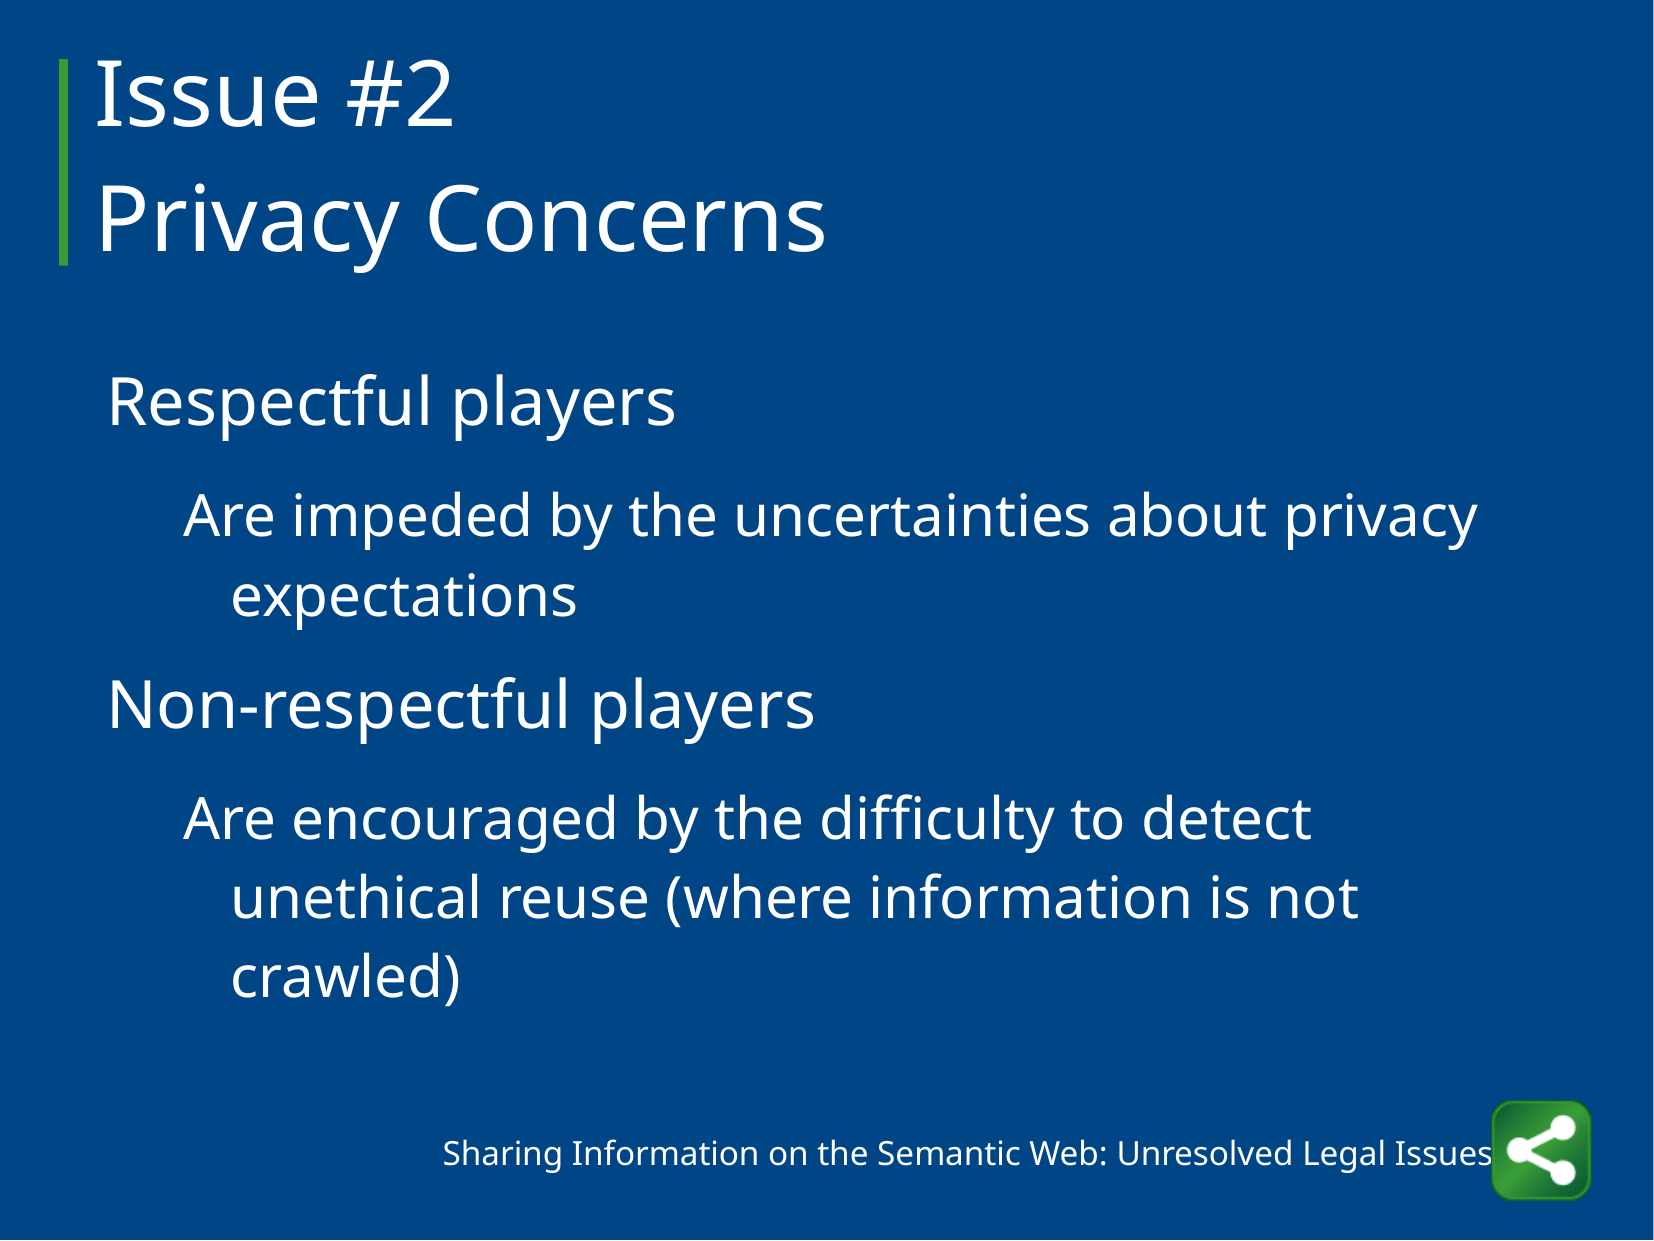

# Issue #2 Privacy Concerns
Respectful players
Are impeded by the uncertainties about privacy expectations
Non-respectful players
Are encouraged by the difficulty to detect unethical reuse (where information is not crawled)